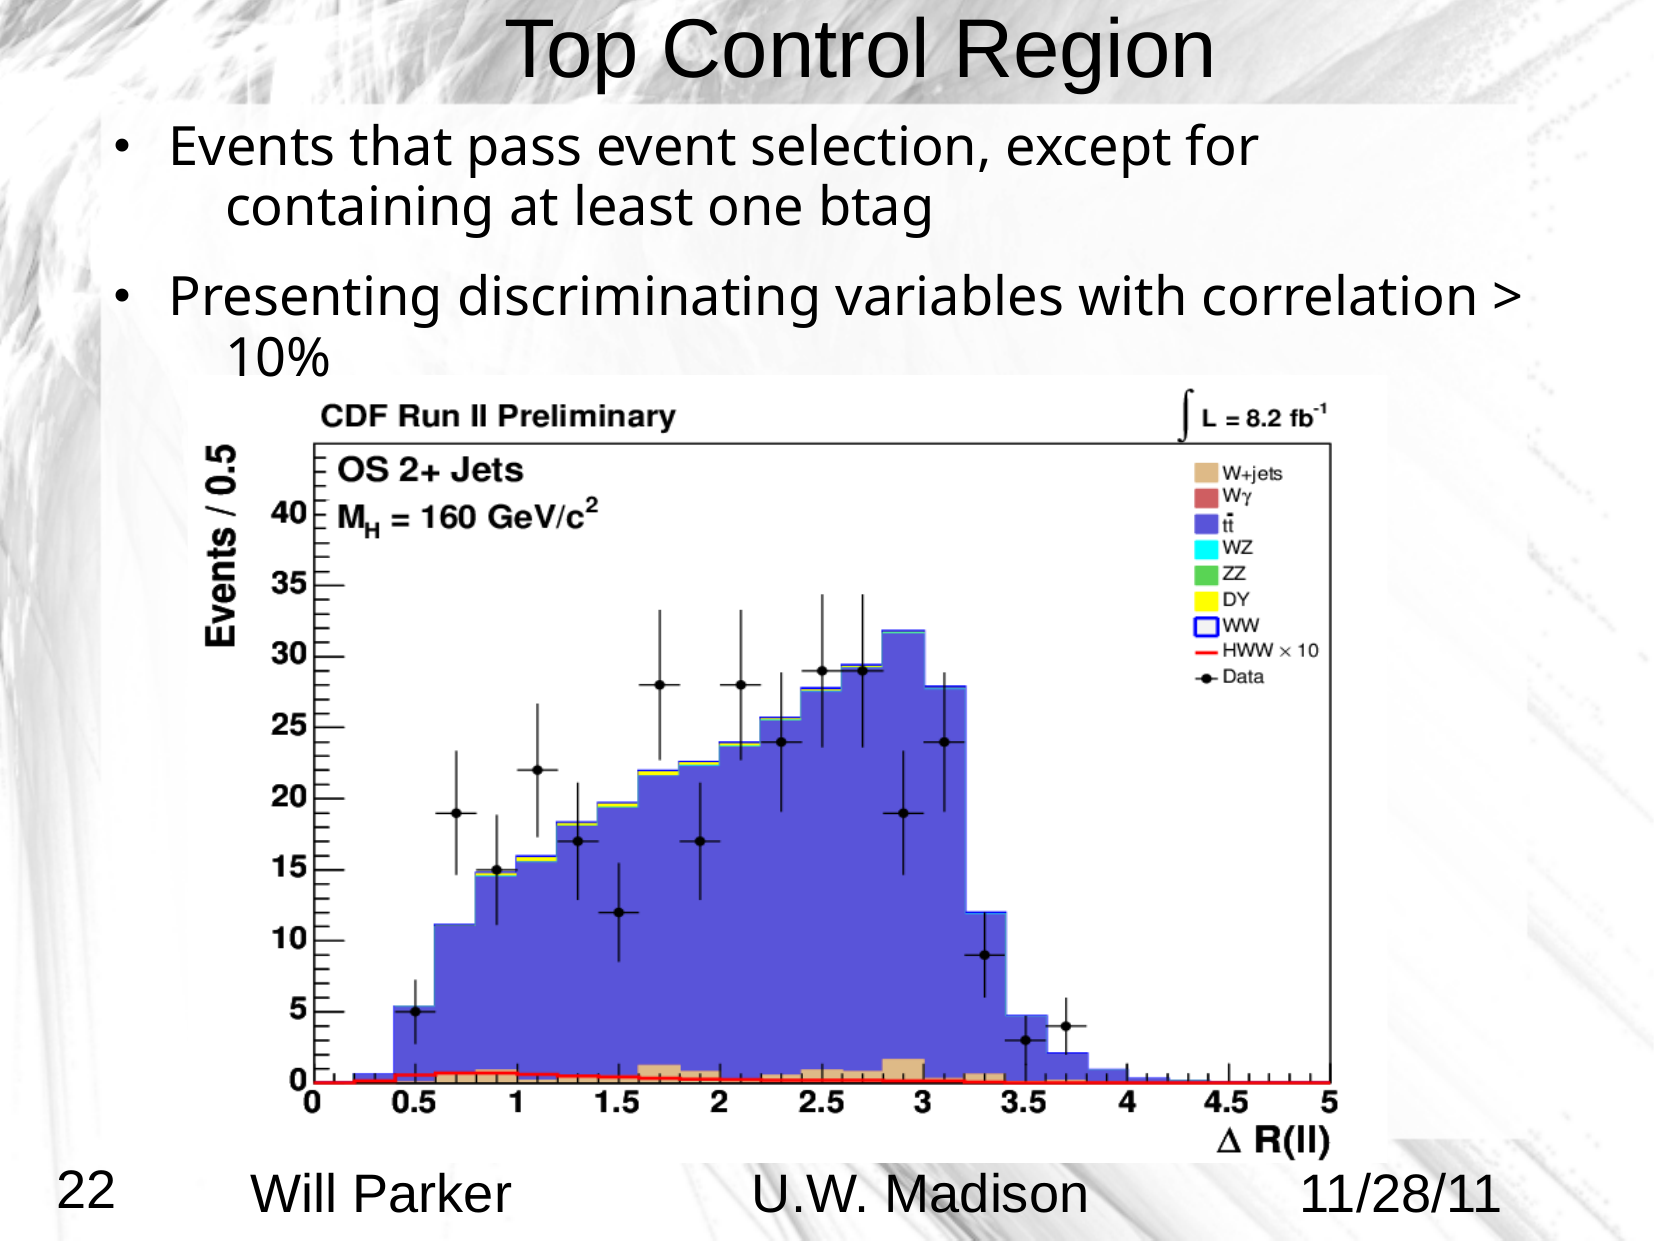

# Top Control Region
Events that pass event selection, except for containing at least one btag
Presenting discriminating variables with correlation > 10%
22
 Will Parker U.W. Madison 11/28/11